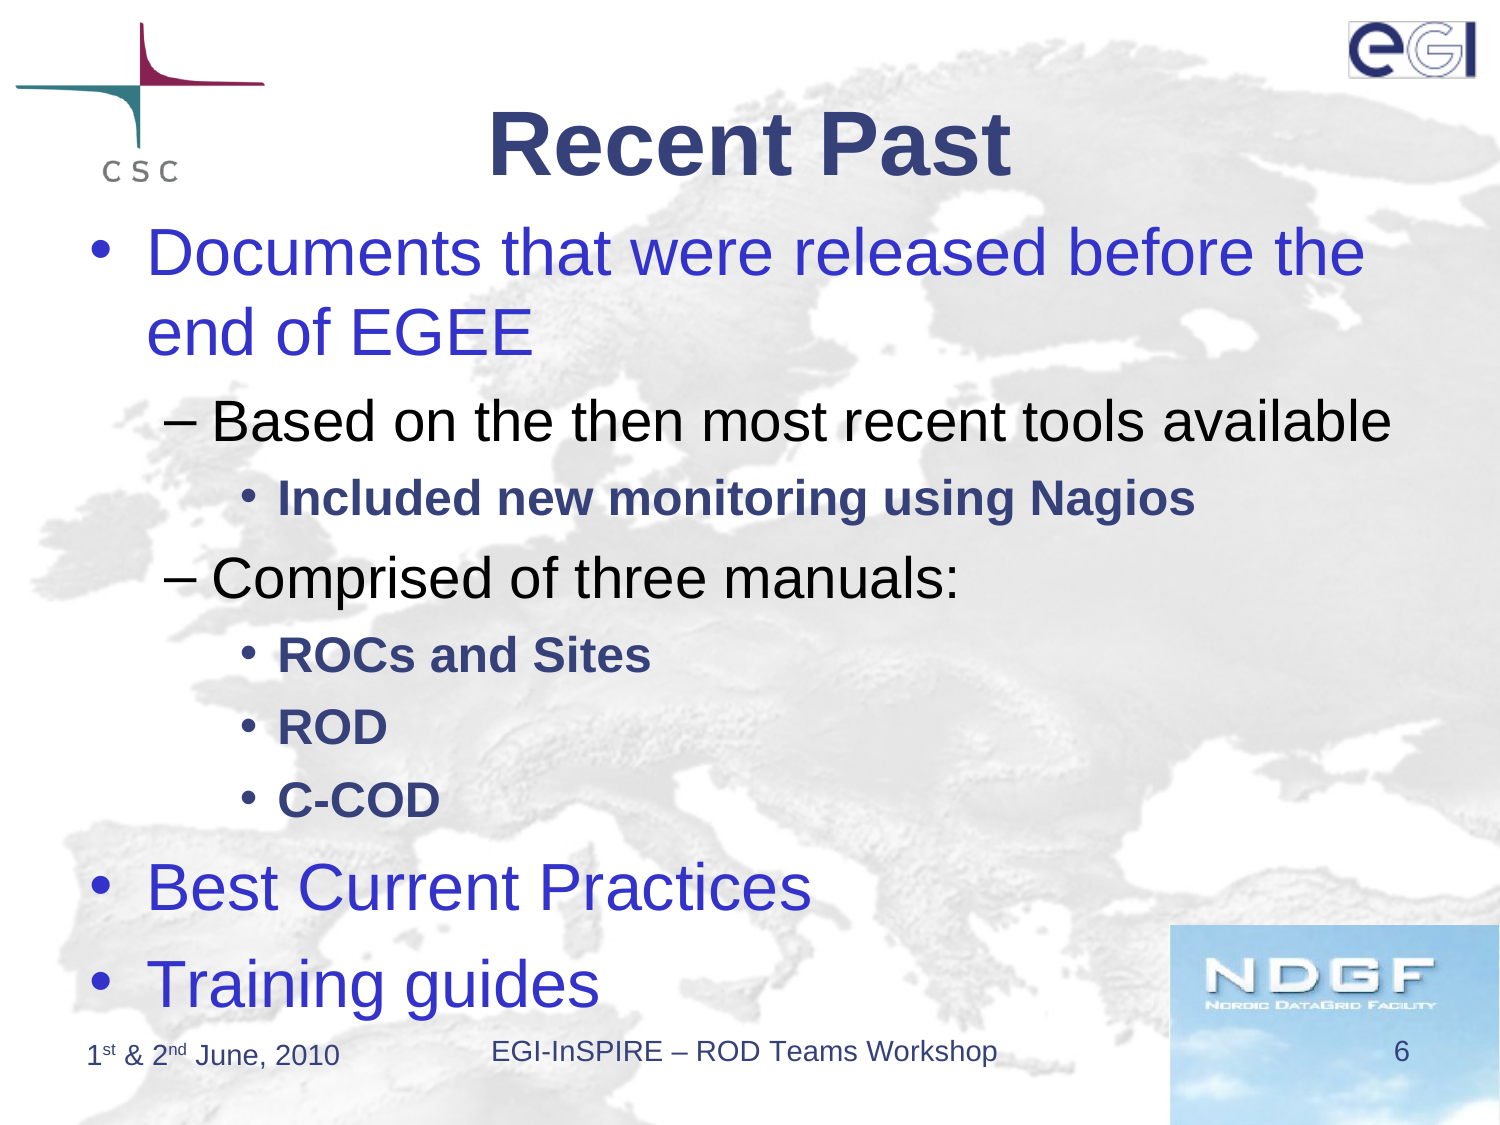

# Recent Past
Documents that were released before the end of EGEE
Based on the then most recent tools available
Included new monitoring using Nagios
Comprised of three manuals:
ROCs and Sites
ROD
C-COD
Best Current Practices
Training guides
6